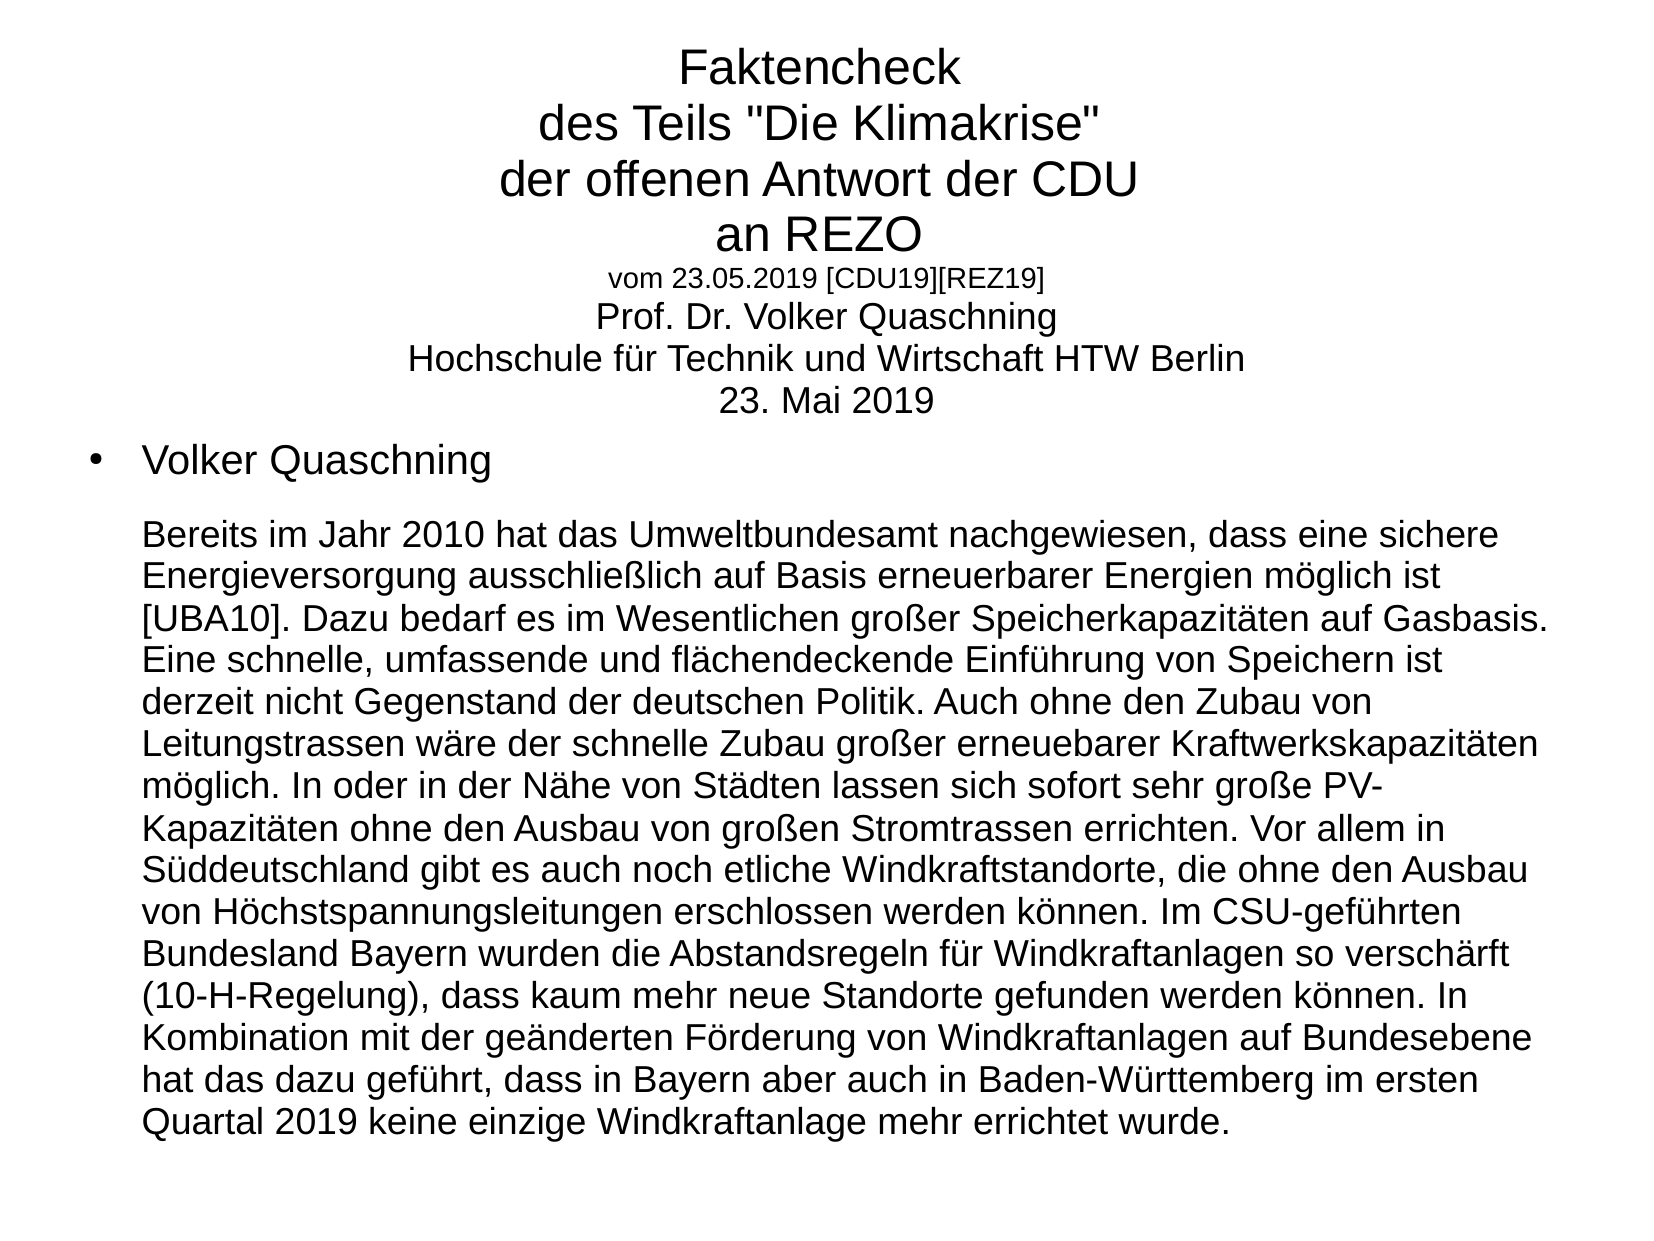

# Faktencheck des Teils "Die Klimakrise" der offenen Antwort der CDU an REZO vom 23.05.2019 [CDU19][REZ19] Prof. Dr. Volker Quaschning Hochschule für Technik und Wirtschaft HTW Berlin 23. Mai 2019
Volker Quaschning
Bereits im Jahr 2010 hat das Umweltbundesamt nachgewiesen, dass eine sichere Energieversorgung ausschließlich auf Basis erneuerbarer Energien möglich ist [UBA10]. Dazu bedarf es im Wesentlichen großer Speicherkapazitäten auf Gasbasis. Eine schnelle, umfassende und flächendeckende Einführung von Speichern ist derzeit nicht Gegenstand der deutschen Politik. Auch ohne den Zubau von Leitungstrassen wäre der schnelle Zubau großer erneuebarer Kraftwerkskapazitäten möglich. In oder in der Nähe von Städten lassen sich sofort sehr große PV-Kapazitäten ohne den Ausbau von großen Stromtrassen errichten. Vor allem in Süddeutschland gibt es auch noch etliche Windkraftstandorte, die ohne den Ausbau von Höchstspannungsleitungen erschlossen werden können. Im CSU-geführten Bundesland Bayern wurden die Abstandsregeln für Windkraftanlagen so verschärft (10-H-Regelung), dass kaum mehr neue Standorte gefunden werden können. In Kombination mit der geänderten Förderung von Windkraftanlagen auf Bundesebene hat das dazu geführt, dass in Bayern aber auch in Baden-Württemberg im ersten Quartal 2019 keine einzige Windkraftanlage mehr errichtet wurde.